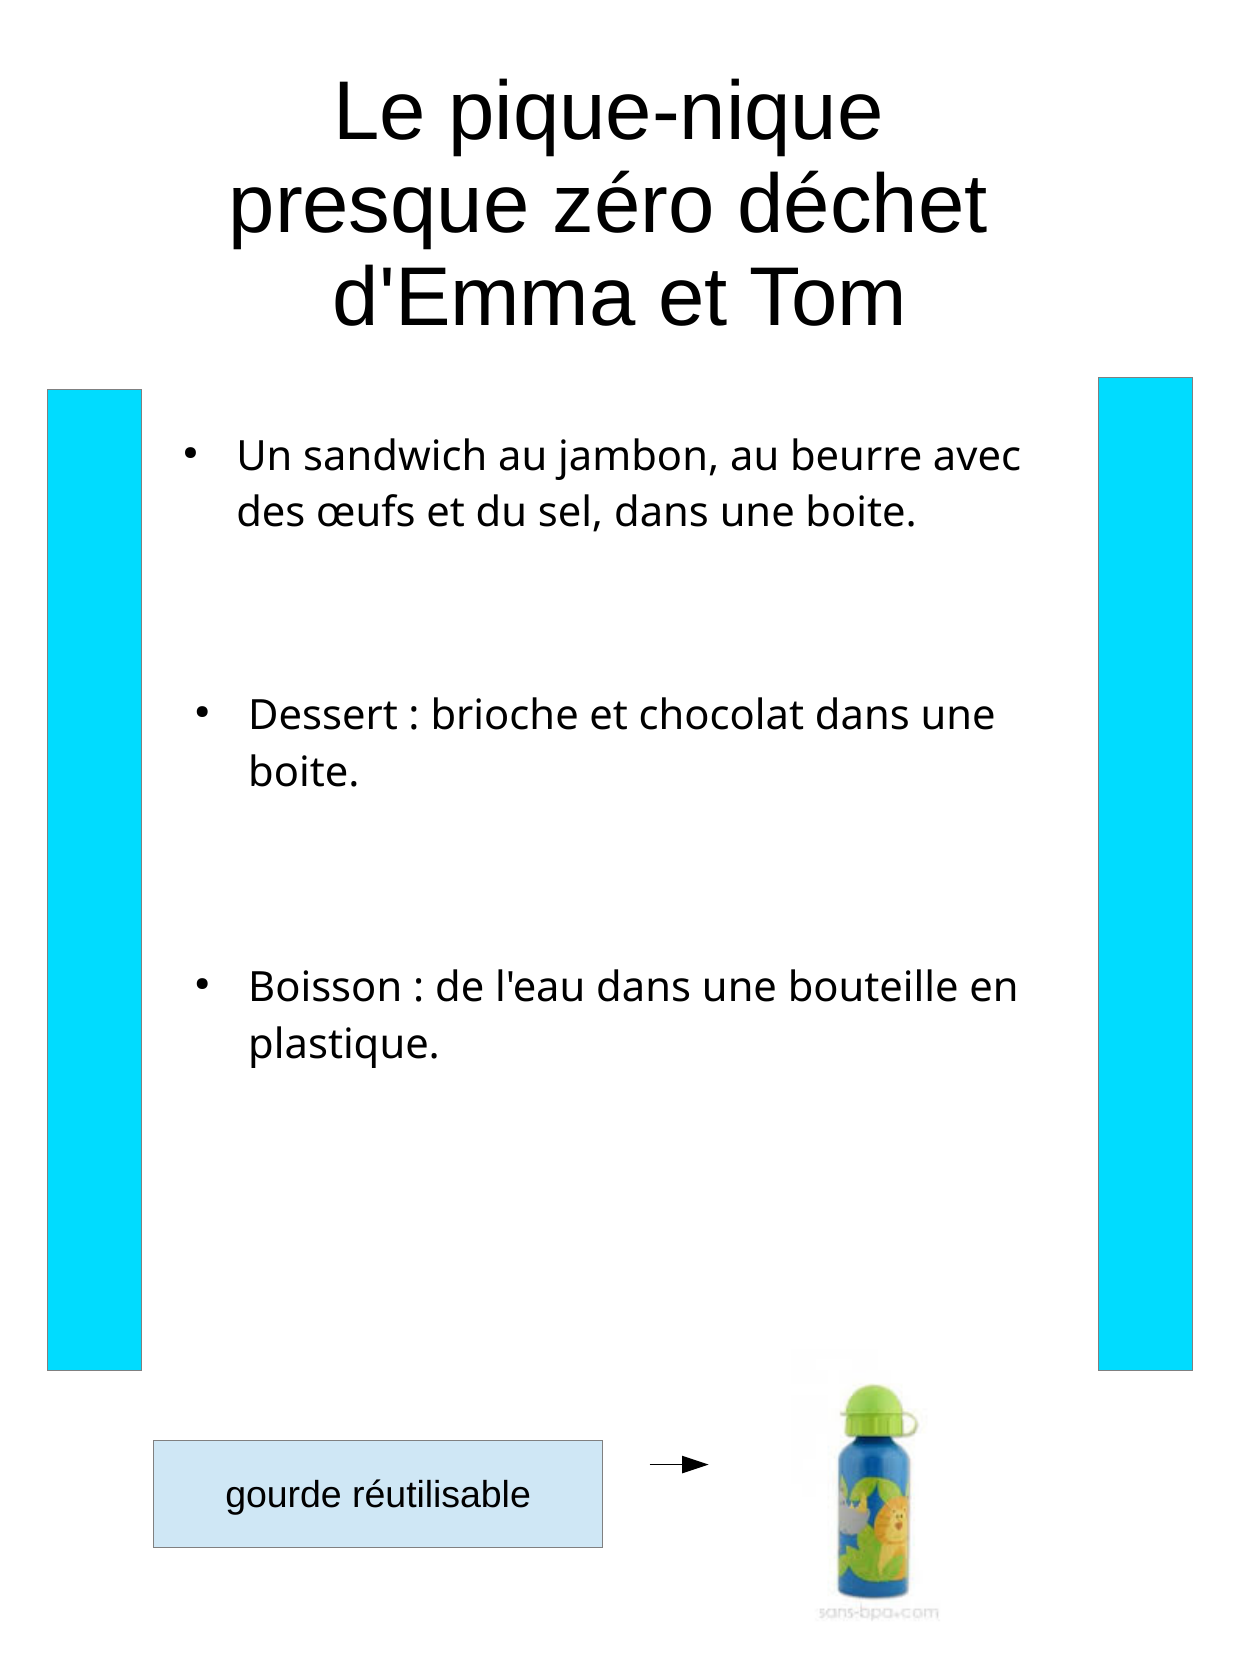

# Le pique-nique presque zéro déchet d'Emma et Tom
Un sandwich au jambon, au beurre avec des œufs et du sel, dans une boite.
Dessert : brioche et chocolat dans une boite.
Boisson : de l'eau dans une bouteille en plastique.
gourde réutilisable